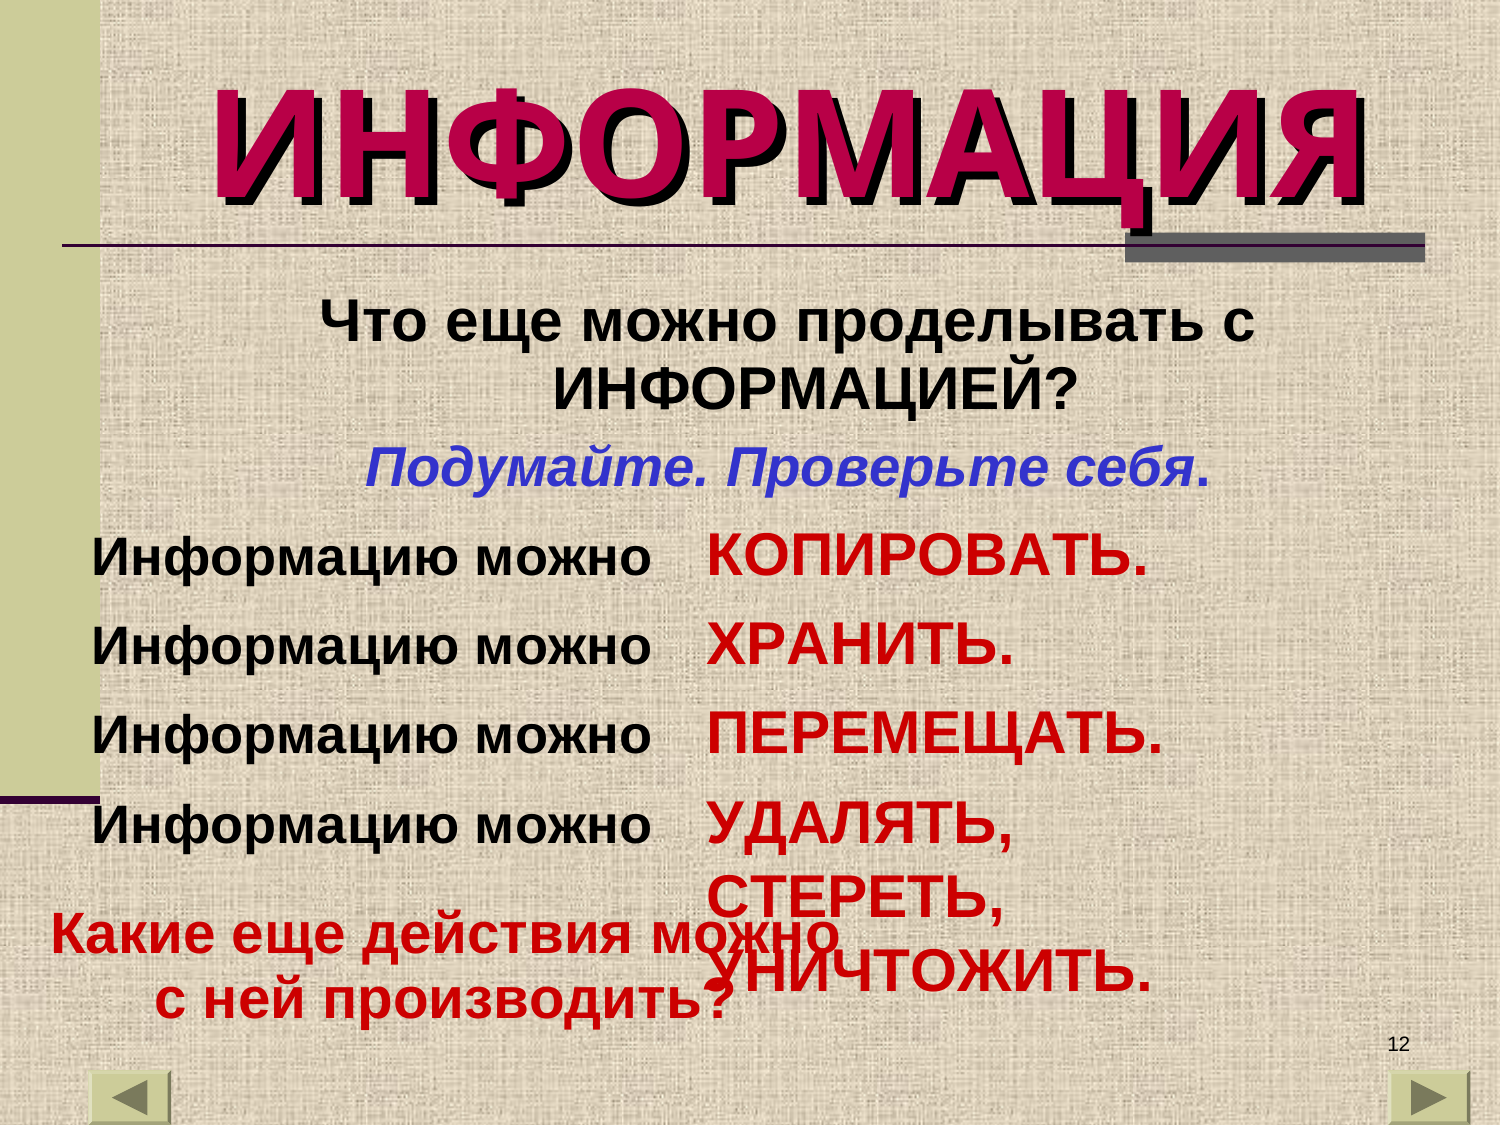

# ИНФОРМАЦИЯ
Что еще можно проделывать с ИНФОРМАЦИЕЙ?
Подумайте. Проверьте себя.
Информацию можно 	 КОПИРОВАТЬ.
Информацию можно 	 ХРАНИТЬ.
Информацию можно 	 ПЕРЕМЕЩАТЬ.
Информацию можно 	 УДАЛЯТЬ, 							 СТЕРЕТЬ, 							 УНИЧТОЖИТЬ.
Какие еще действия можно с ней производить?
12